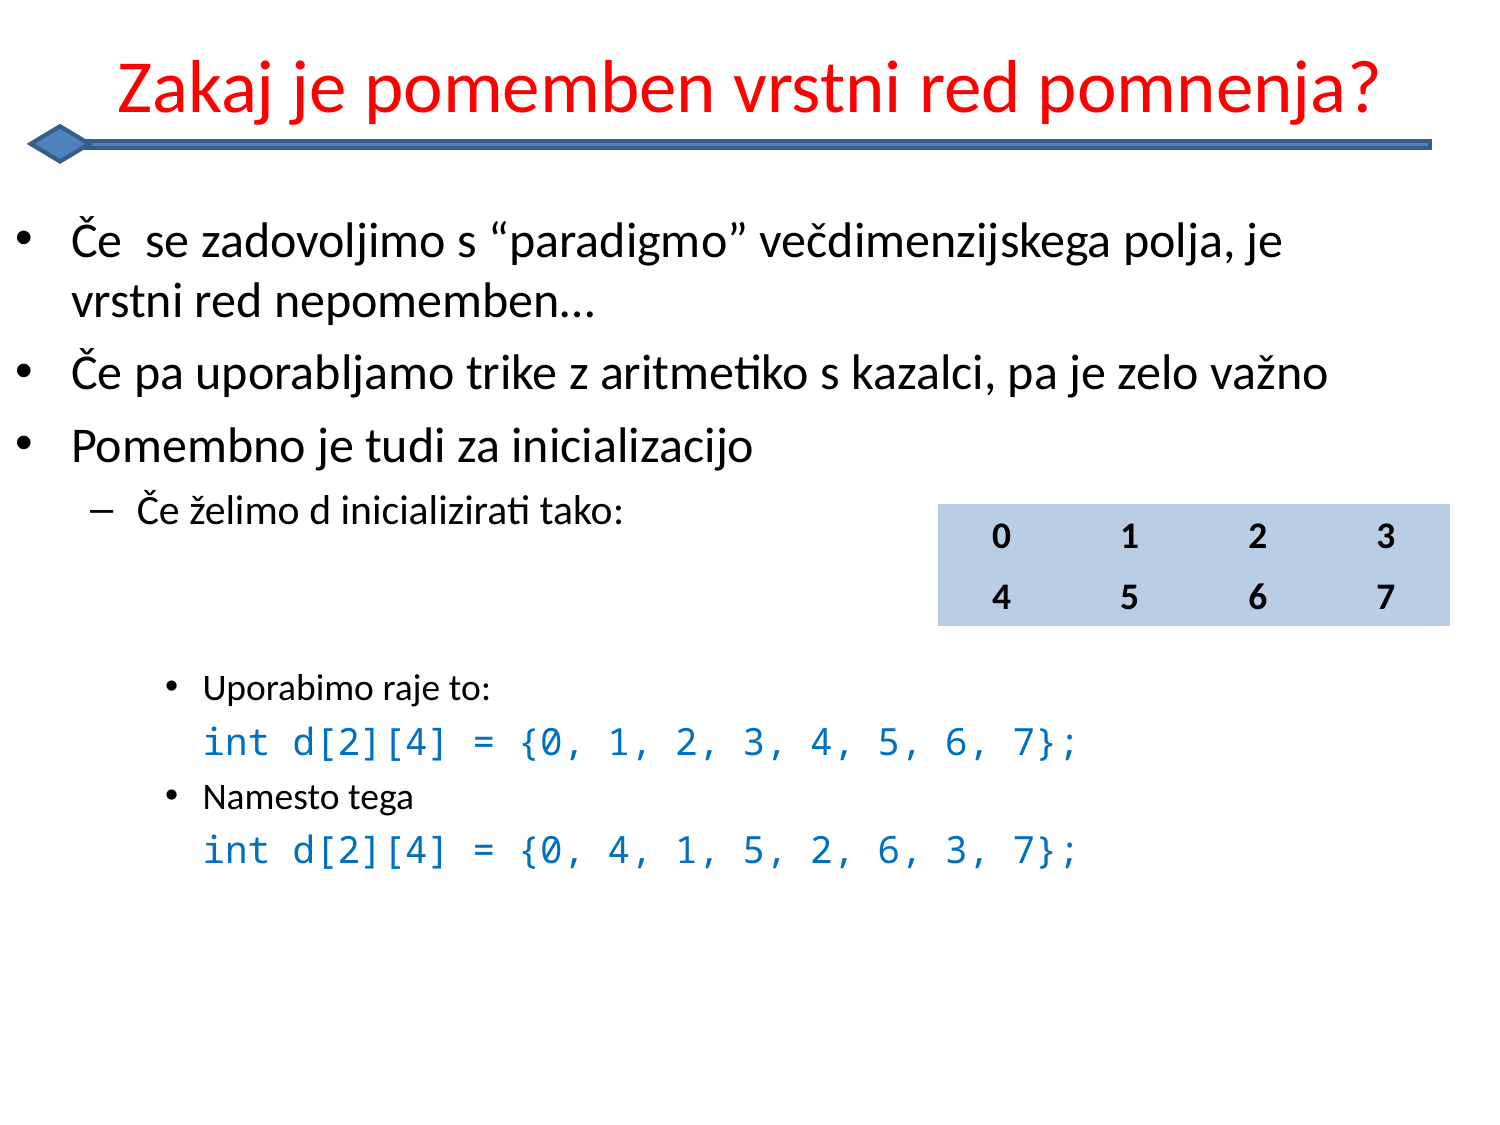

# Zakaj je pomemben vrstni red pomnenja?
Če se zadovoljimo s “paradigmo” večdimenzijskega polja, je vrstni red nepomemben…
Če pa uporabljamo trike z aritmetiko s kazalci, pa je zelo važno
Pomembno je tudi za inicializacijo
Če želimo d inicializirati tako:
Uporabimo raje to:
	int d[2][4] = {0, 1, 2, 3, 4, 5, 6, 7};
Namesto tega
	int d[2][4] = {0, 4, 1, 5, 2, 6, 3, 7};
| 0 | 1 | 2 | 3 |
| --- | --- | --- | --- |
| 4 | 5 | 6 | 7 |